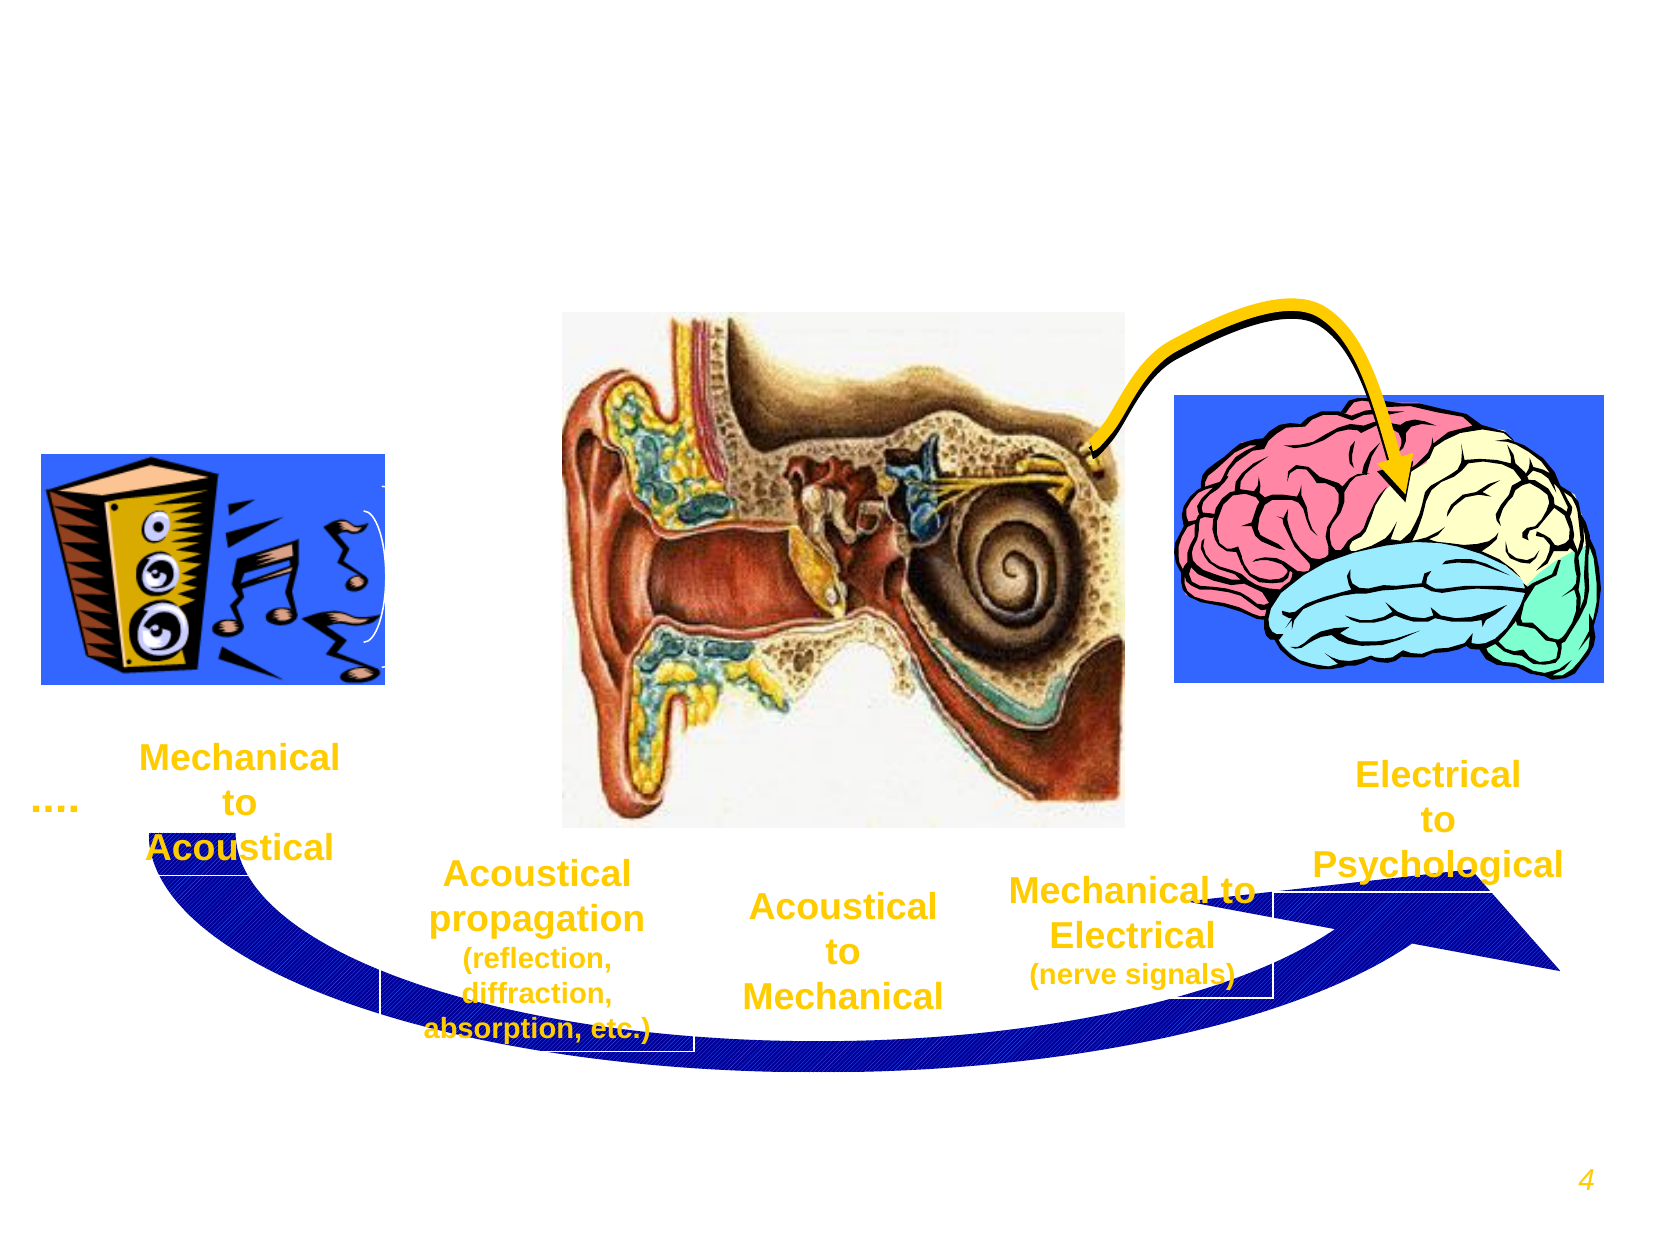

Acoustics and Psychoacoustics
Mechanical
to
Acoustical
Electrical
to
Psychological
Acoustical propagation (reflection, diffraction, absorption, etc.)
Mechanical to
Electrical (nerve signals)
Acoustical
to
Mechanical